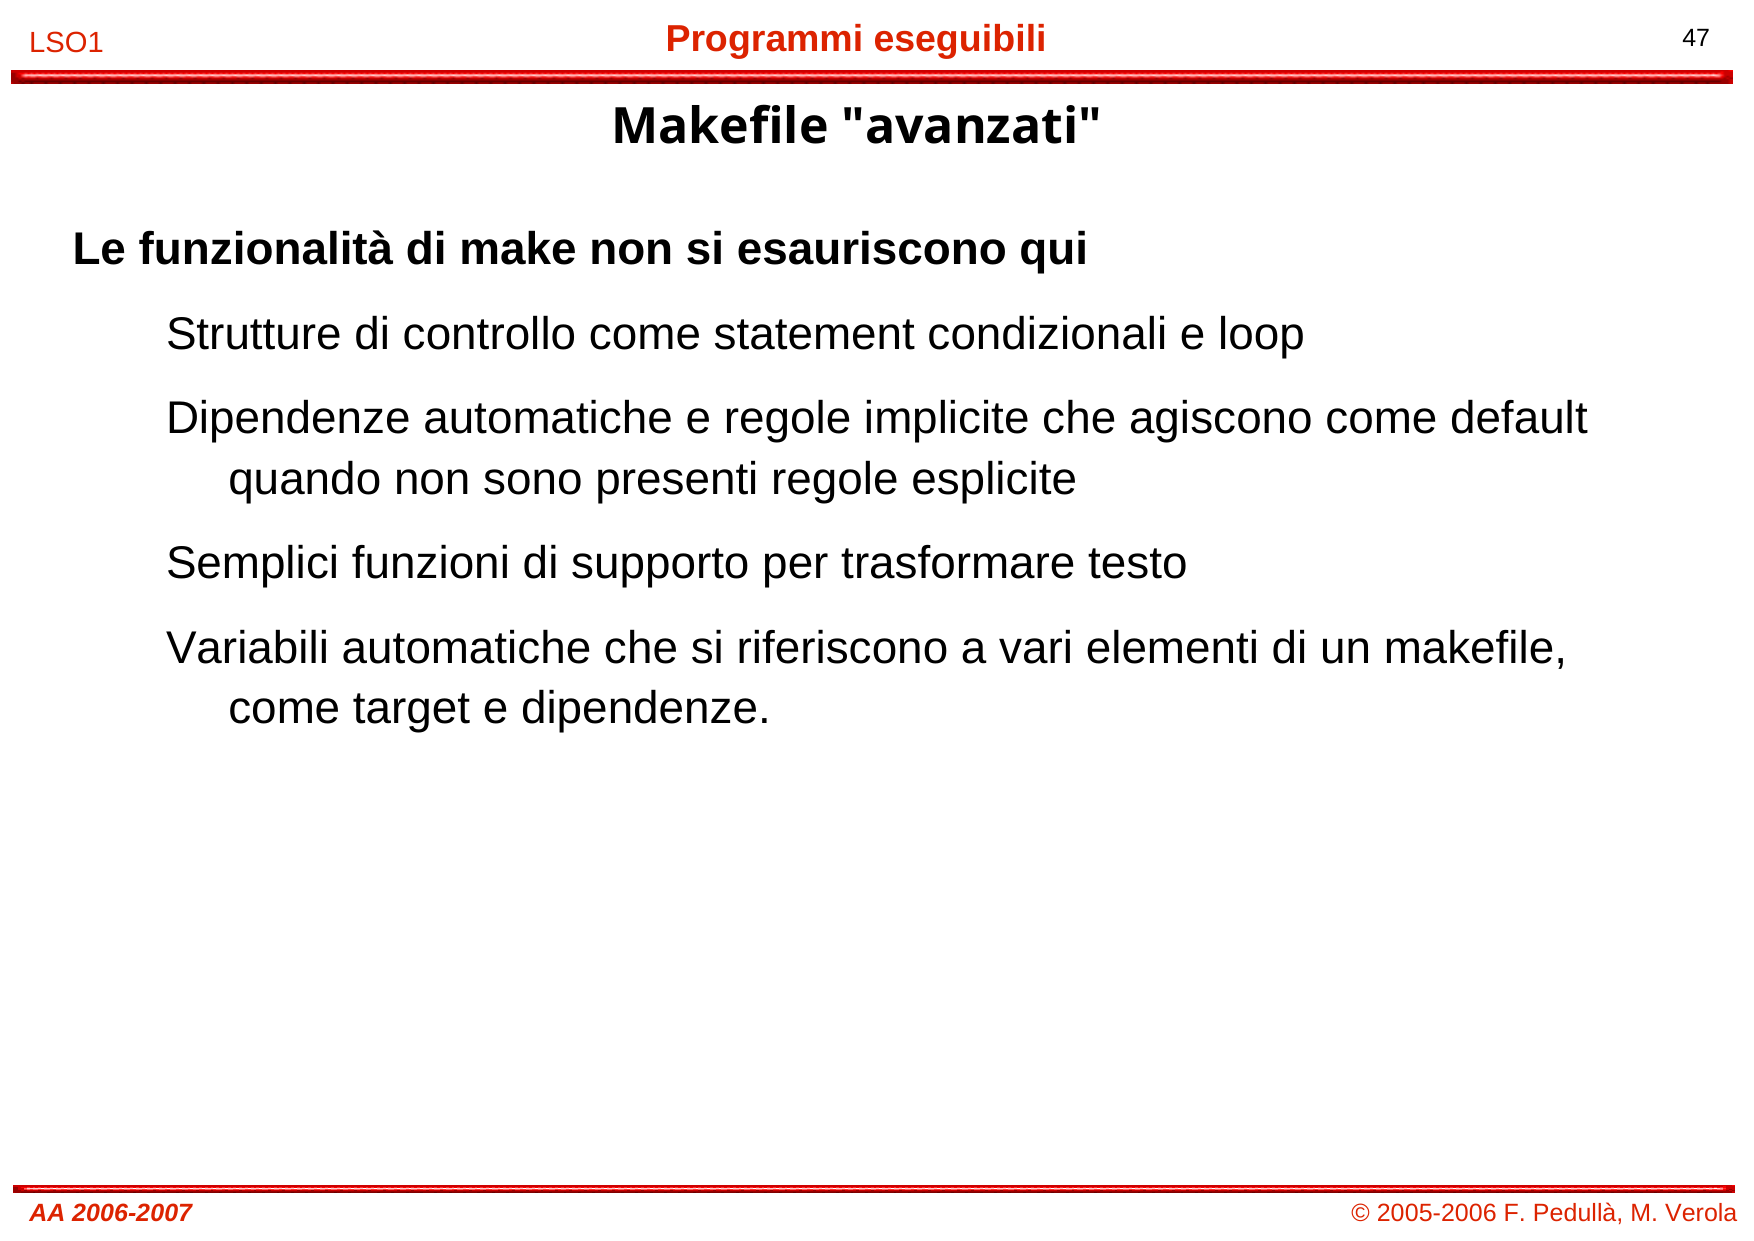

# Makefile "avanzati"
Le funzionalità di make non si esauriscono qui
Strutture di controllo come statement condizionali e loop
Dipendenze automatiche e regole implicite che agiscono come default quando non sono presenti regole esplicite
Semplici funzioni di supporto per trasformare testo
Variabili automatiche che si riferiscono a vari elementi di un makefile, come target e dipendenze.